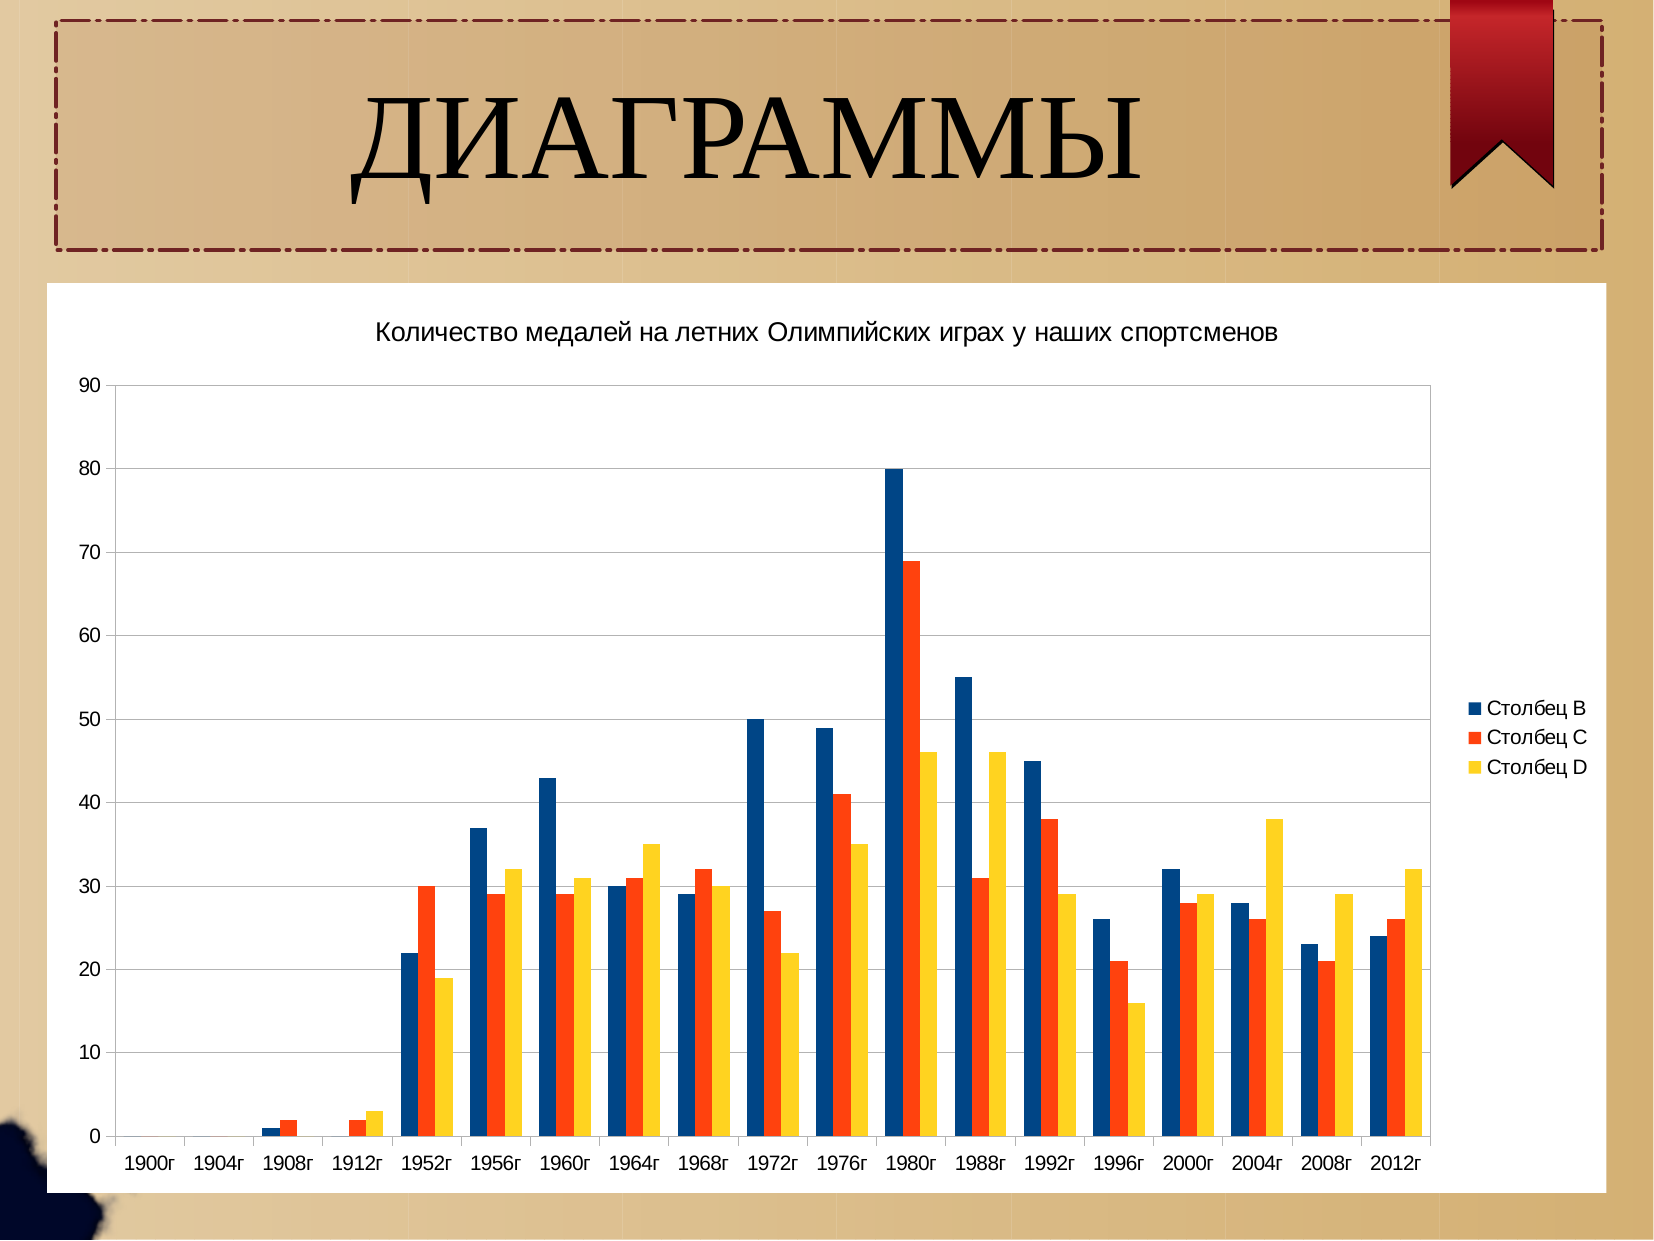

# ДИАГРАММЫ
### Chart: Количество медалей на летних Олимпийских играх у наших спортсменов
| Category | Столбец B | Столбец C | Столбец D |
|---|---|---|---|
| 1900г | 0.0 | 0.0 | 0.0 |
| 1904г | 0.0 | 0.0 | 0.0 |
| 1908г | 1.0 | 2.0 | 0.0 |
| 1912г | 0.0 | 2.0 | 3.0 |
| 1952г | 22.0 | 30.0 | 19.0 |
| 1956г | 37.0 | 29.0 | 32.0 |
| 1960г | 43.0 | 29.0 | 31.0 |
| 1964г | 30.0 | 31.0 | 35.0 |
| 1968г | 29.0 | 32.0 | 30.0 |
| 1972г | 50.0 | 27.0 | 22.0 |
| 1976г | 49.0 | 41.0 | 35.0 |
| 1980г | 80.0 | 69.0 | 46.0 |
| 1988г | 55.0 | 31.0 | 46.0 |
| 1992г | 45.0 | 38.0 | 29.0 |
| 1996г | 26.0 | 21.0 | 16.0 |
| 2000г | 32.0 | 28.0 | 29.0 |
| 2004г | 28.0 | 26.0 | 38.0 |
| 2008г | 23.0 | 21.0 | 29.0 |
| 2012г | 24.0 | 26.0 | 32.0 |